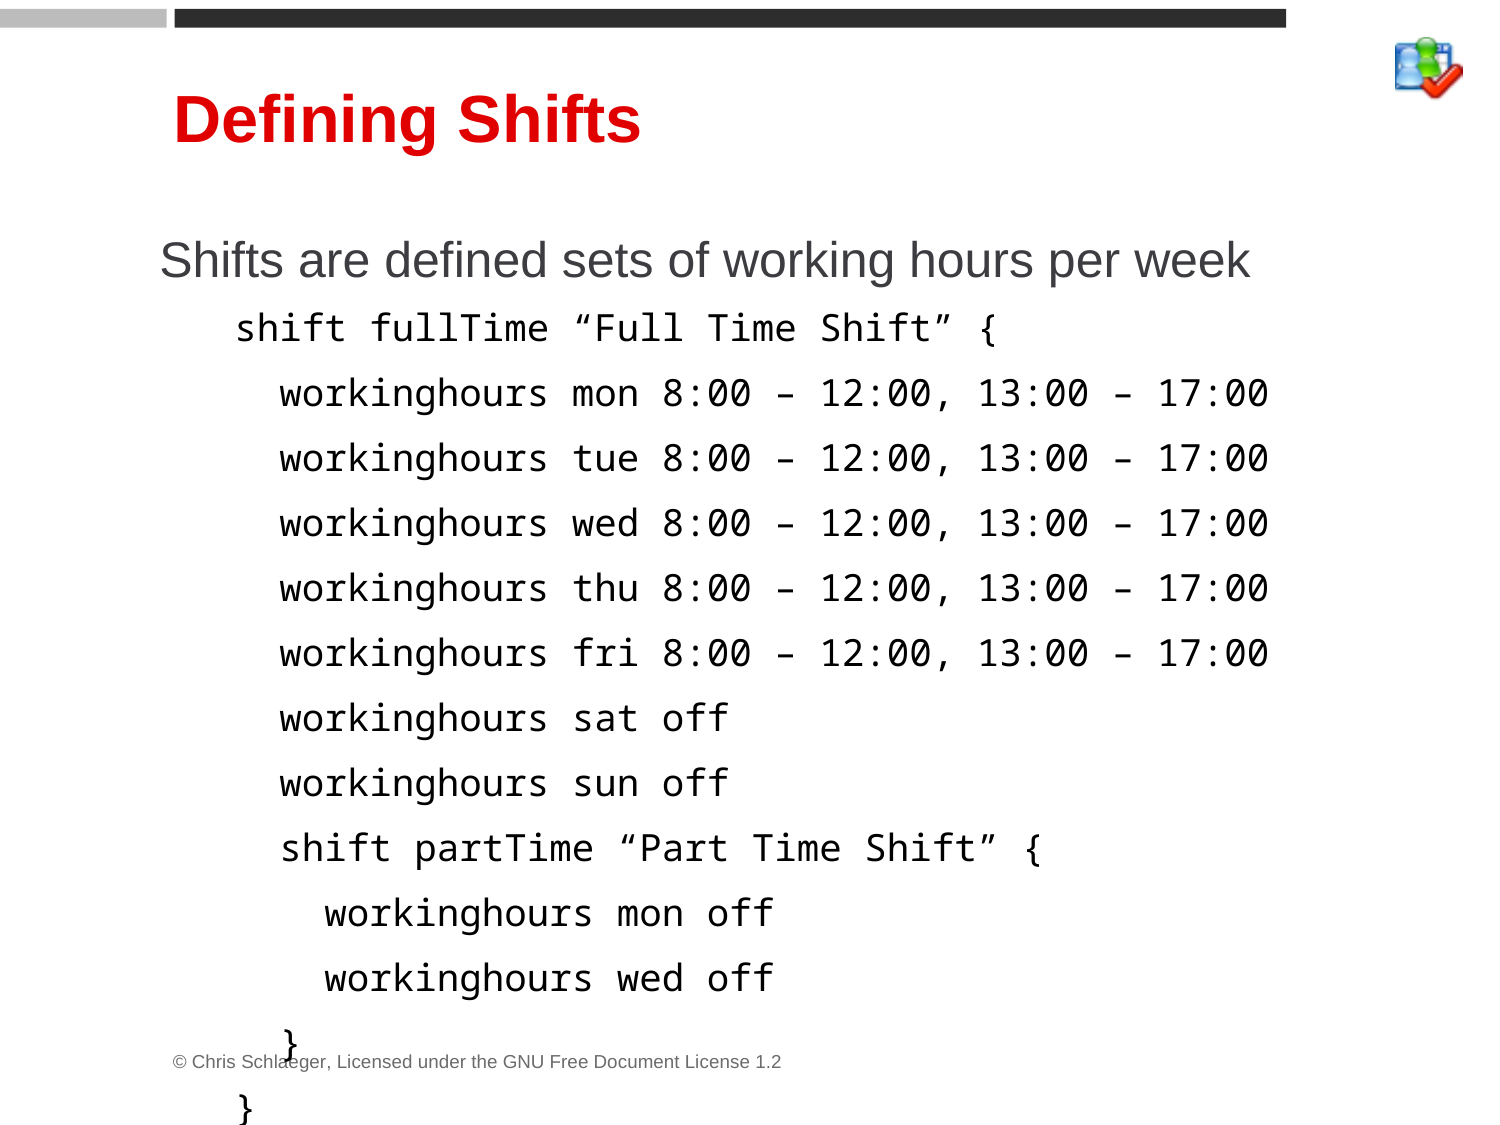

# Defining Shifts
Shifts are defined sets of working hours per week
shift fullTime “Full Time Shift” {
 workinghours mon 8:00 – 12:00, 13:00 – 17:00
 workinghours tue 8:00 – 12:00, 13:00 – 17:00
 workinghours wed 8:00 – 12:00, 13:00 – 17:00
 workinghours thu 8:00 – 12:00, 13:00 – 17:00
 workinghours fri 8:00 – 12:00, 13:00 – 17:00
 workinghours sat off
 workinghours sun off
 shift partTime “Part Time Shift” {
 workinghours mon off
 workinghours wed off
 }
}